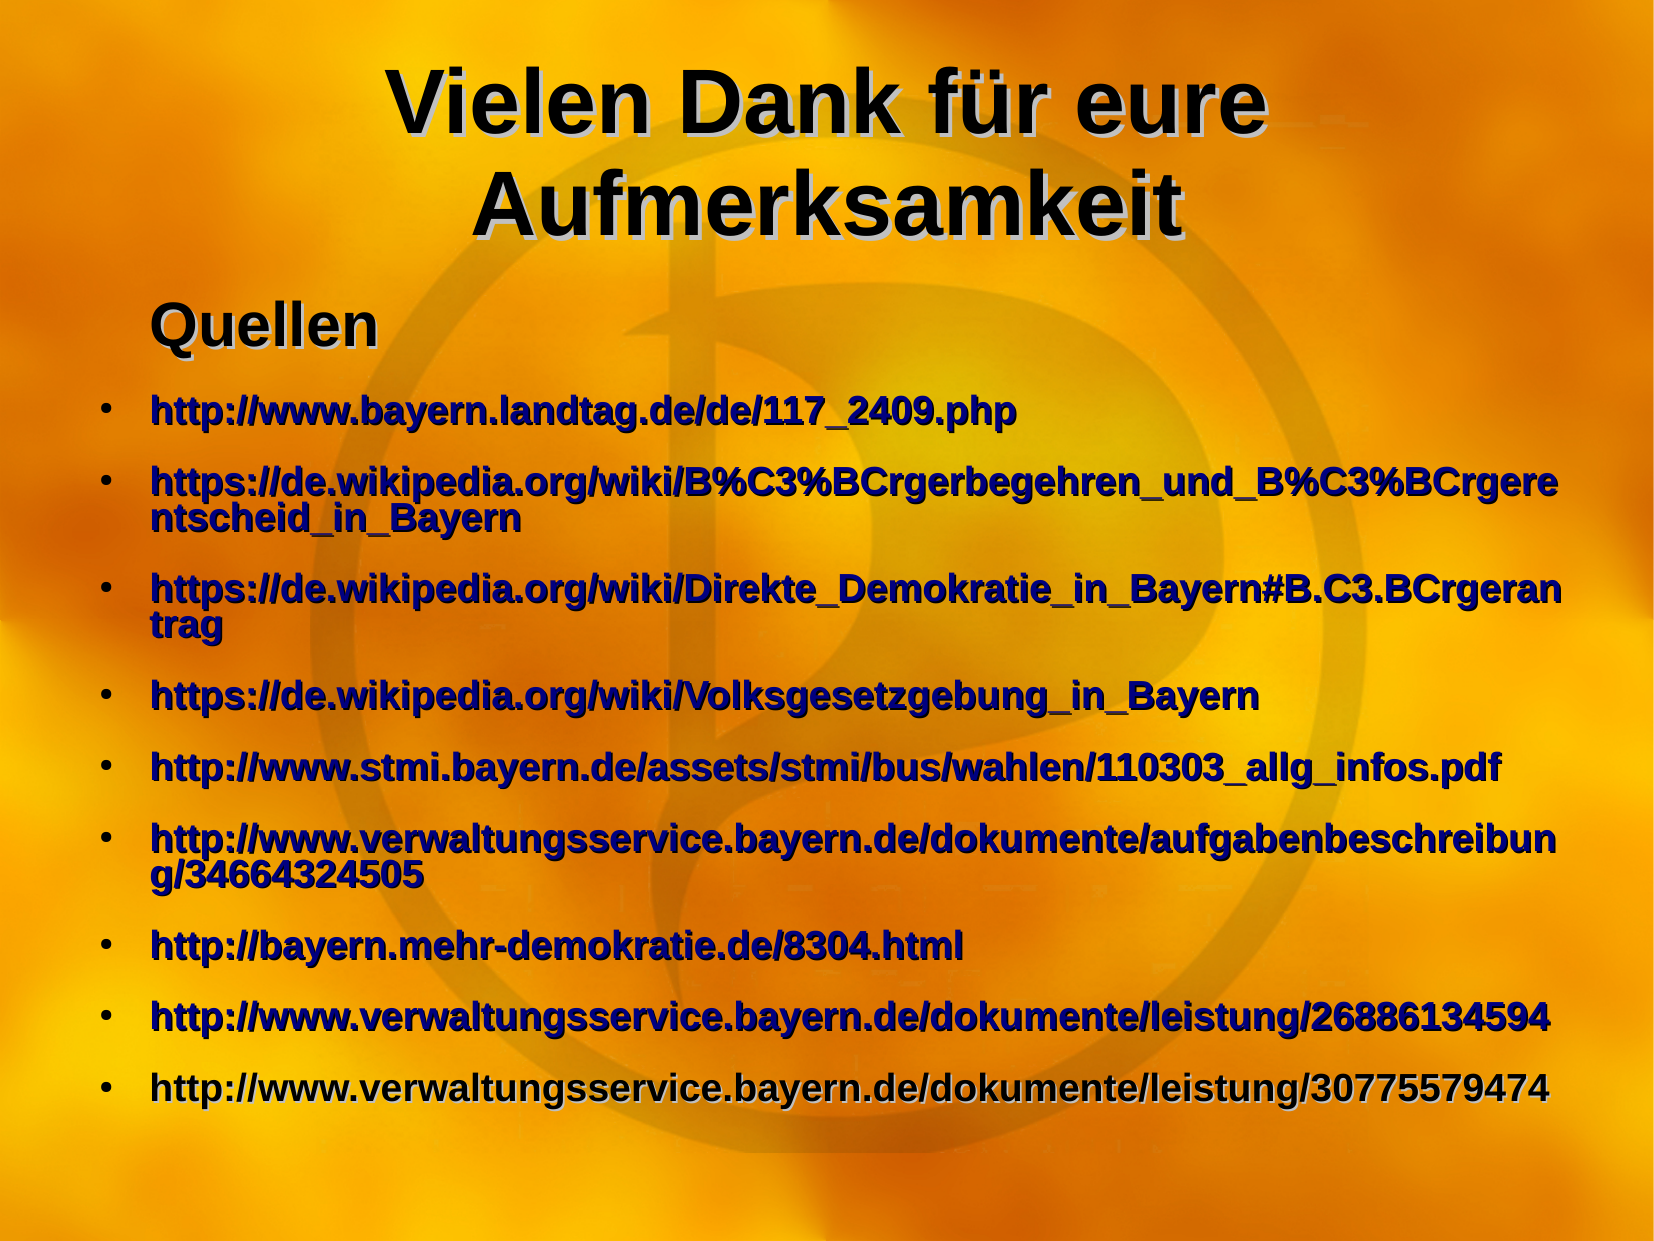

# Vielen Dank für eure Aufmerksamkeit
Quellen
http://www.bayern.landtag.de/de/117_2409.php
https://de.wikipedia.org/wiki/B%C3%BCrgerbegehren_und_B%C3%BCrgerentscheid_in_Bayern
https://de.wikipedia.org/wiki/Direkte_Demokratie_in_Bayern#B.C3.BCrgerantrag
https://de.wikipedia.org/wiki/Volksgesetzgebung_in_Bayern
http://www.stmi.bayern.de/assets/stmi/bus/wahlen/110303_allg_infos.pdf
http://www.verwaltungsservice.bayern.de/dokumente/aufgabenbeschreibung/34664324505
http://bayern.mehr-demokratie.de/8304.html
http://www.verwaltungsservice.bayern.de/dokumente/leistung/26886134594
http://www.verwaltungsservice.bayern.de/dokumente/leistung/30775579474